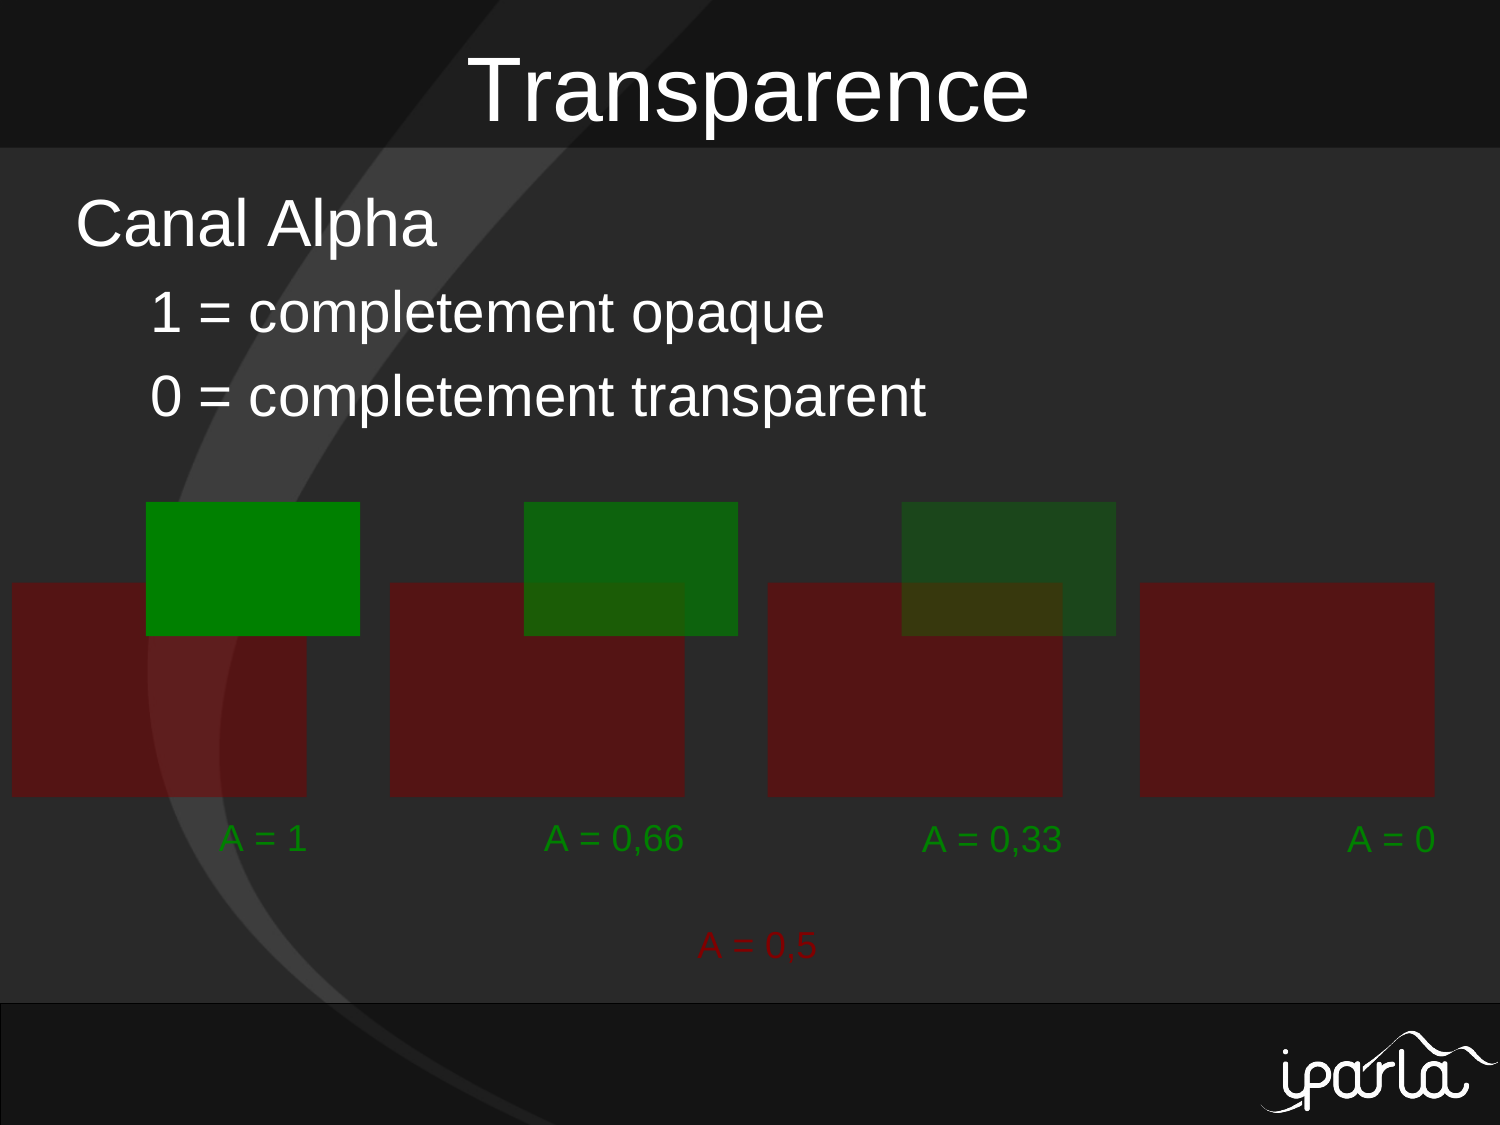

# Transparence
Canal Alpha
1 = completement opaque
0 = completement transparent
A = 1
A = 0,66
A = 0,33
A = 0
A = 0,5